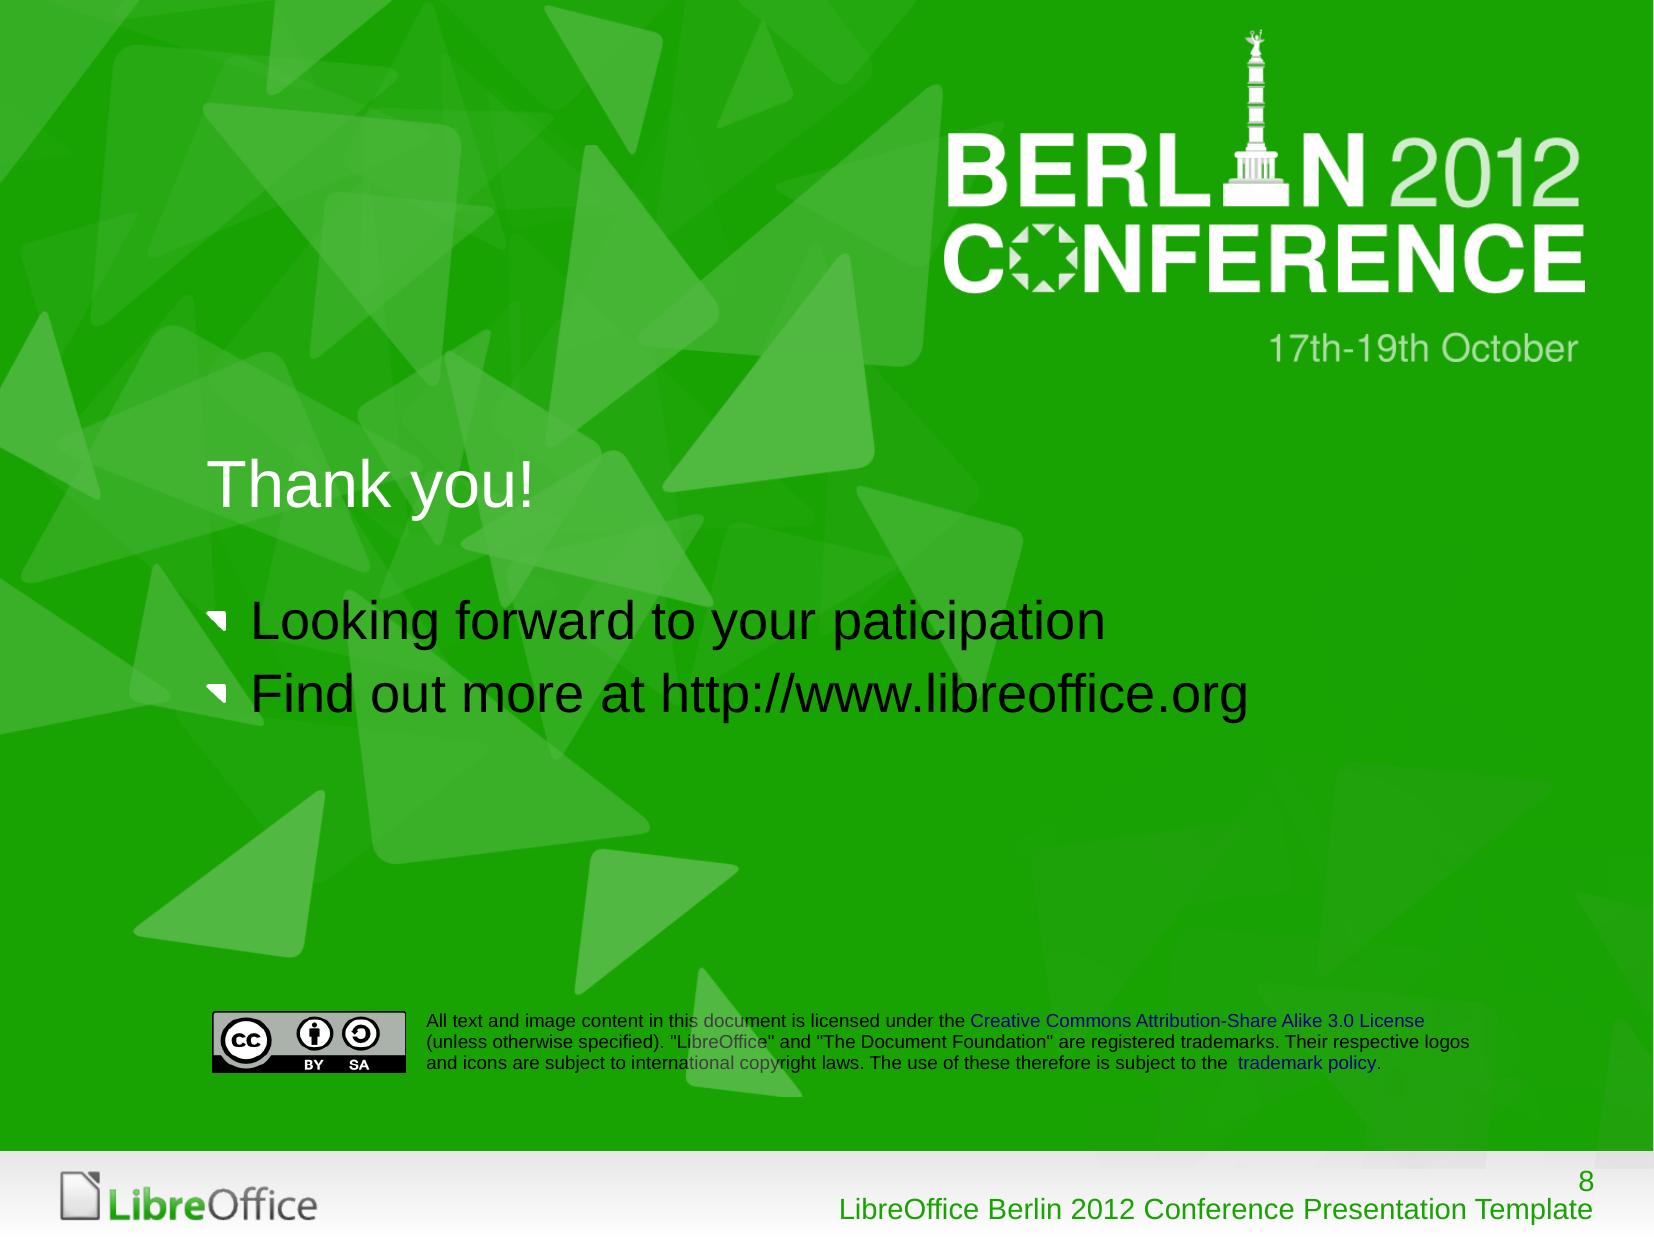

# Thank you!
Looking forward to your paticipation
Find out more at http://www.libreoffice.org
8
LibreOffice Berlin 2012 Conference Presentation Template